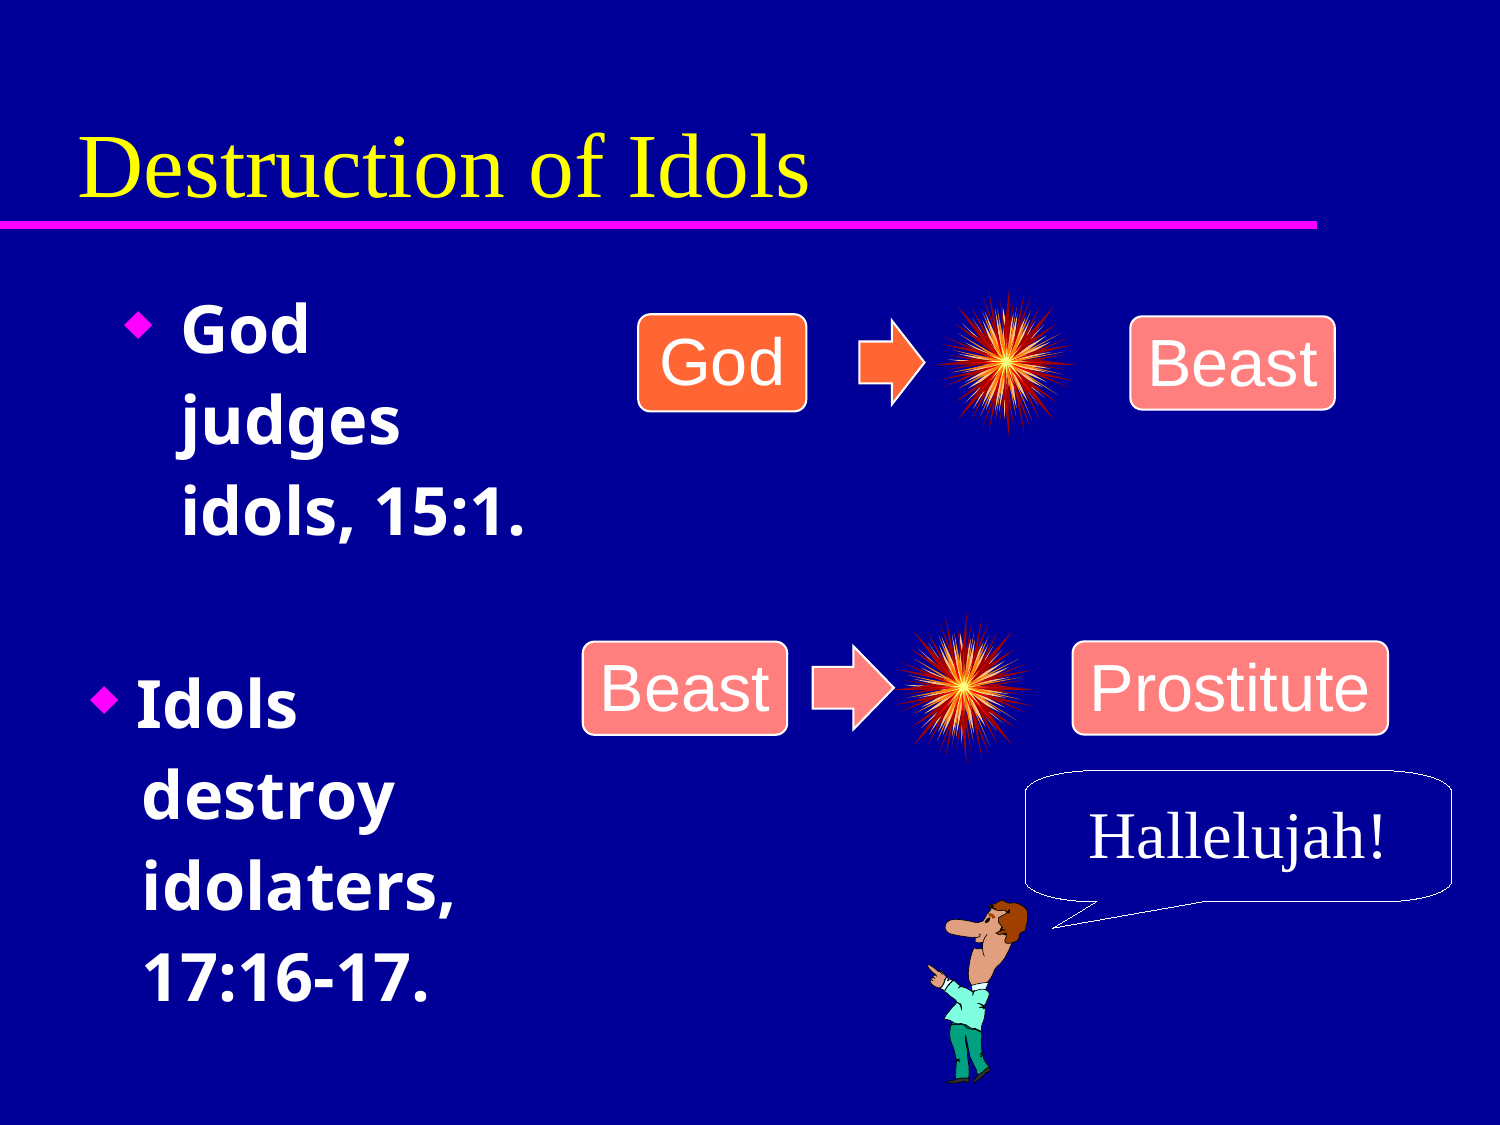

# Destruction of Idols
God judges idols, 15:1.
God
Beast
Prostitute
Beast
 Idols
 destroy
 idolaters,
 17:16-17.
Hallelujah!